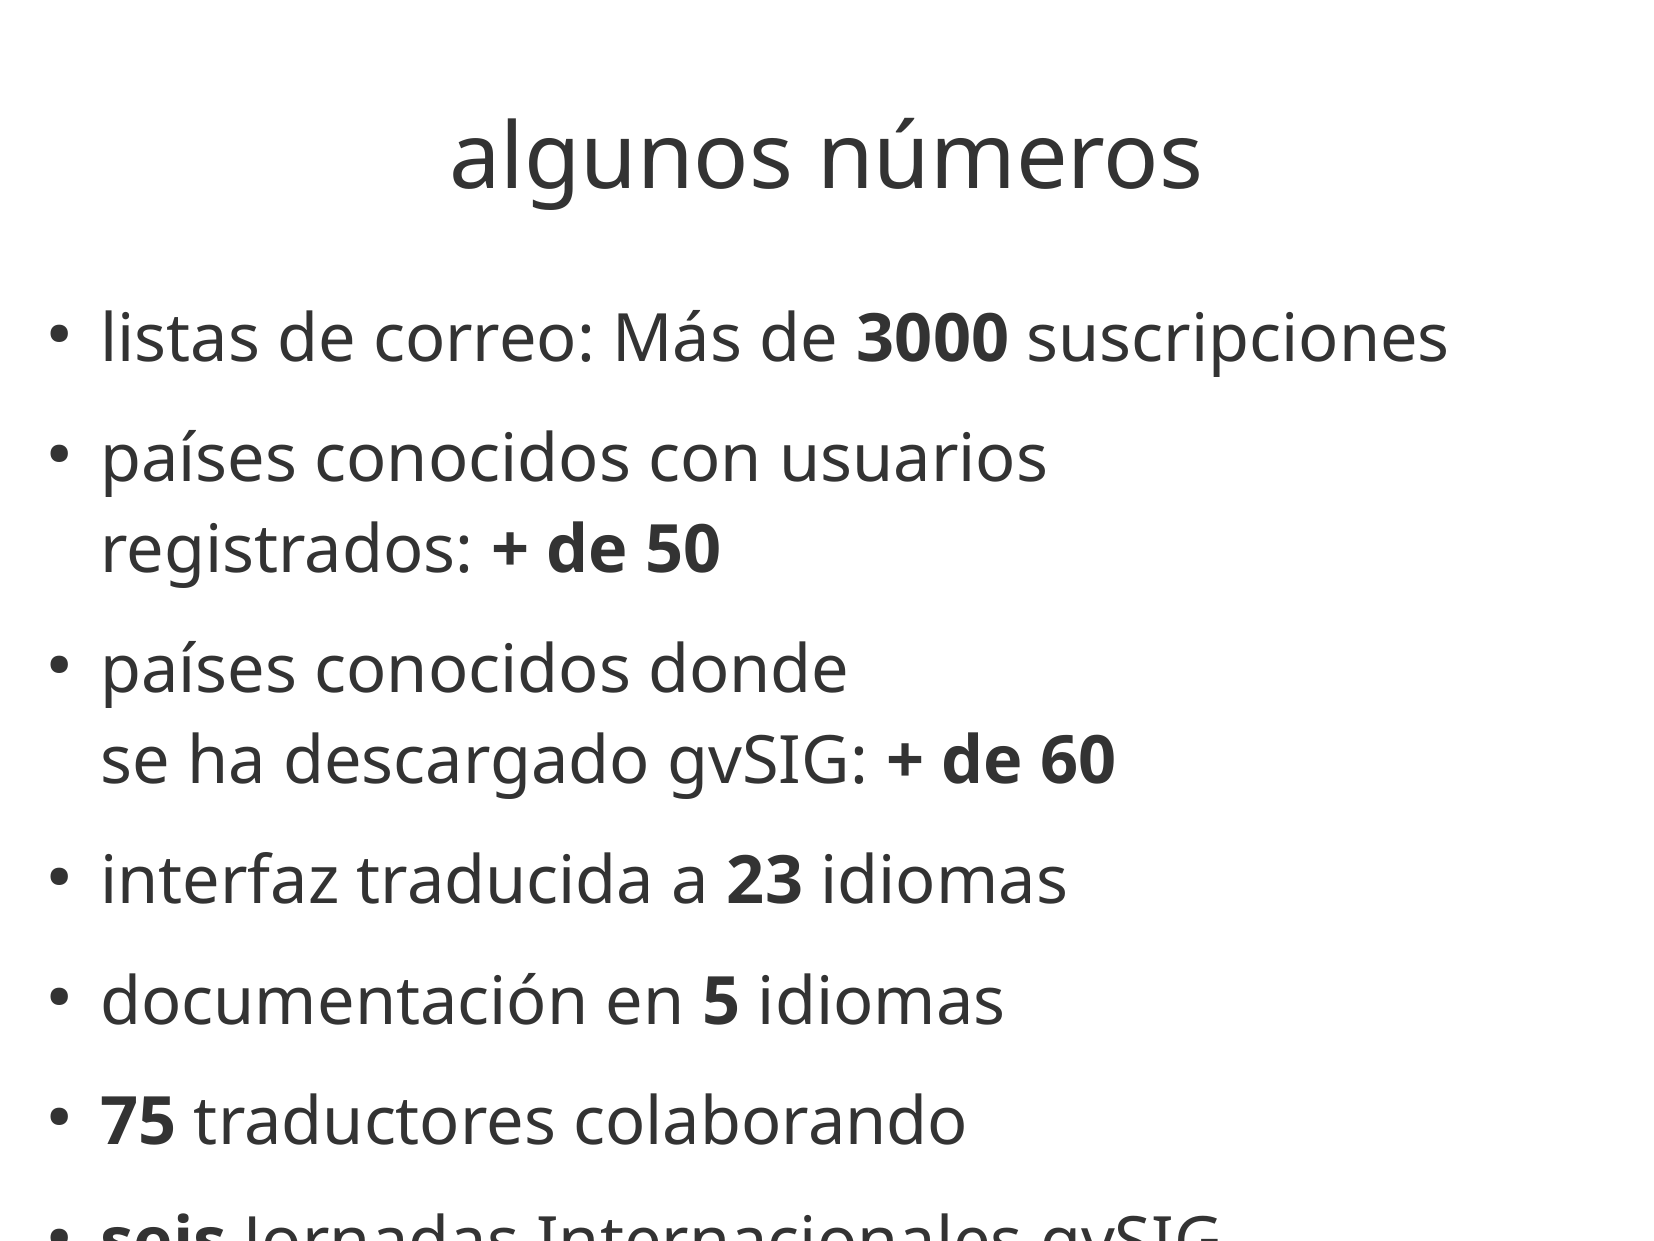

# algunos números
listas de correo: Más de 3000 suscripciones
países conocidos con usuarios
registrados: + de 50
países conocidos donde
se ha descargado gvSIG: + de 60
interfaz traducida a 23 idiomas
documentación en 5 idiomas
75 traductores colaborando
seis Jornadas Internacionales gvSIG